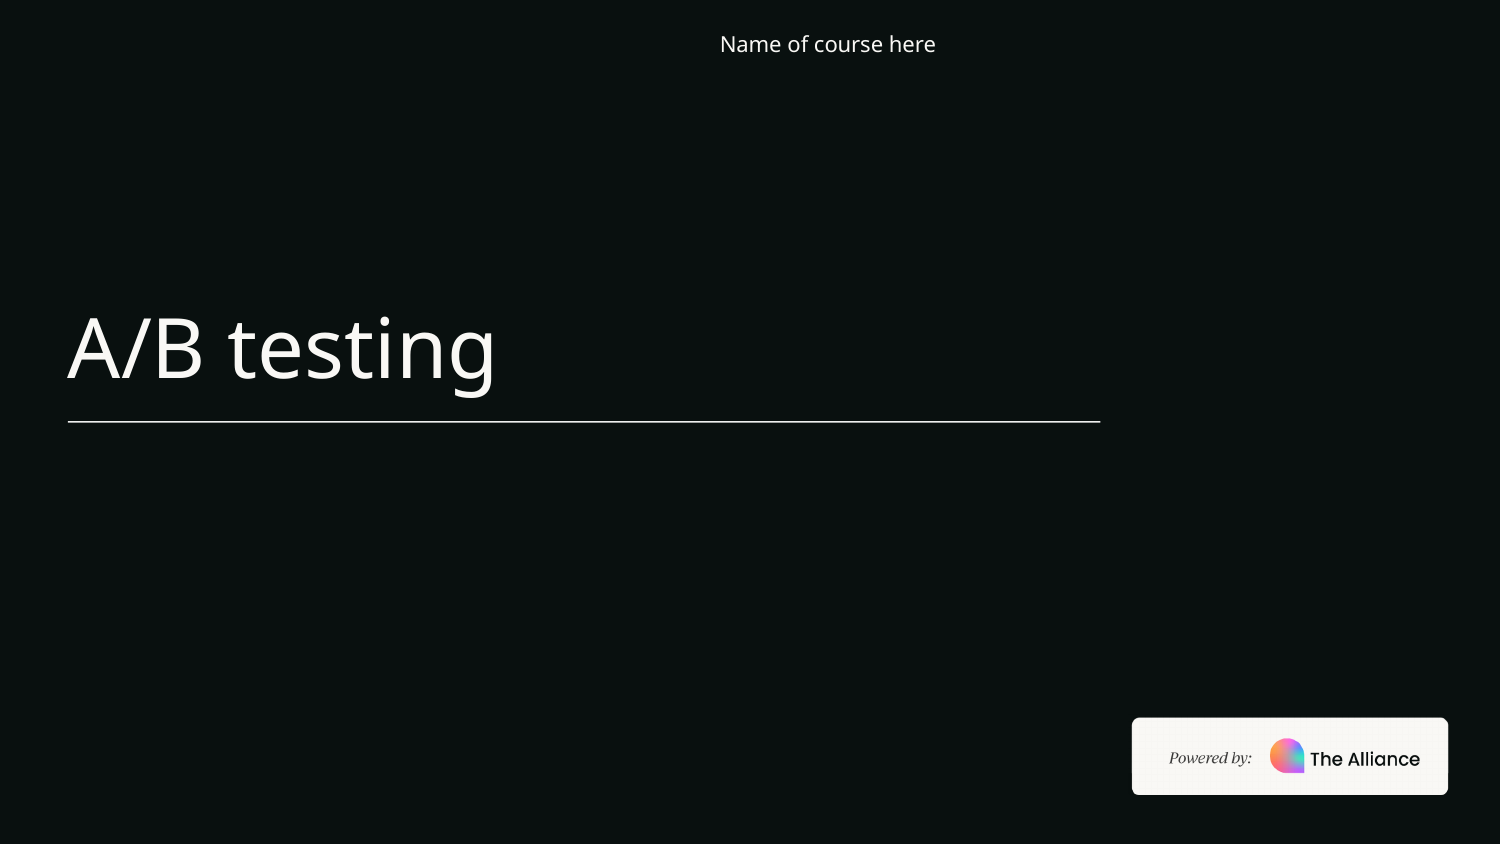

Name of course here
# A/B testing